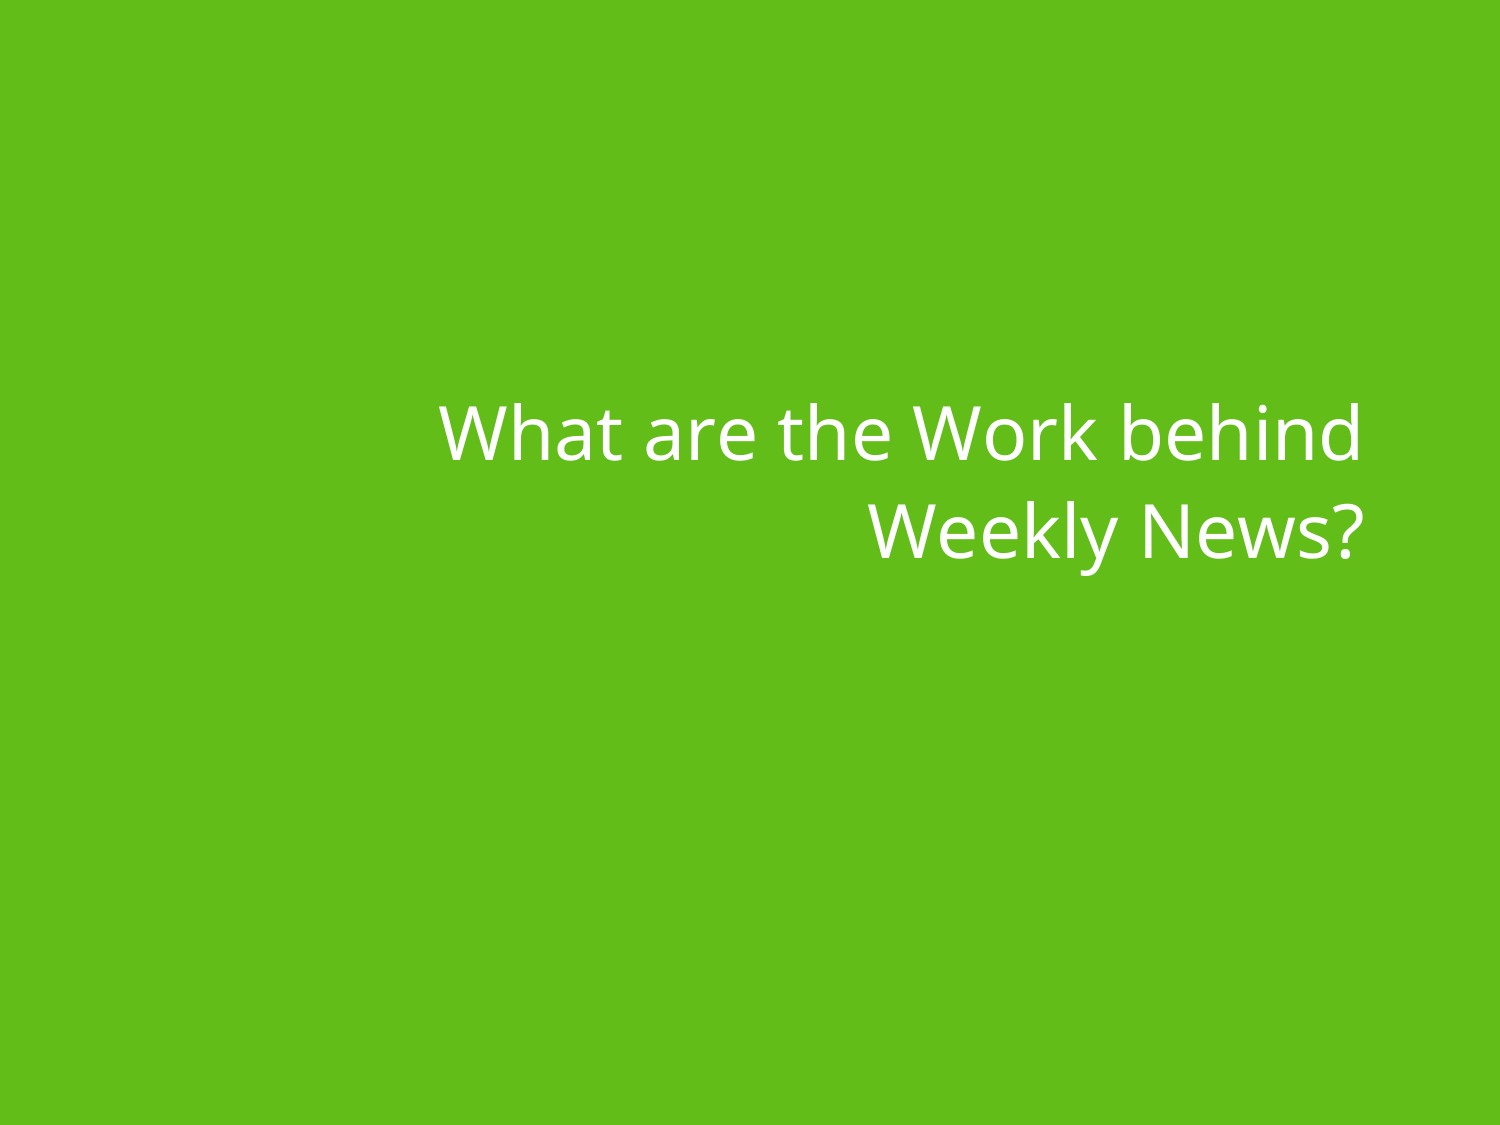

# What are the Work behind Weekly News?